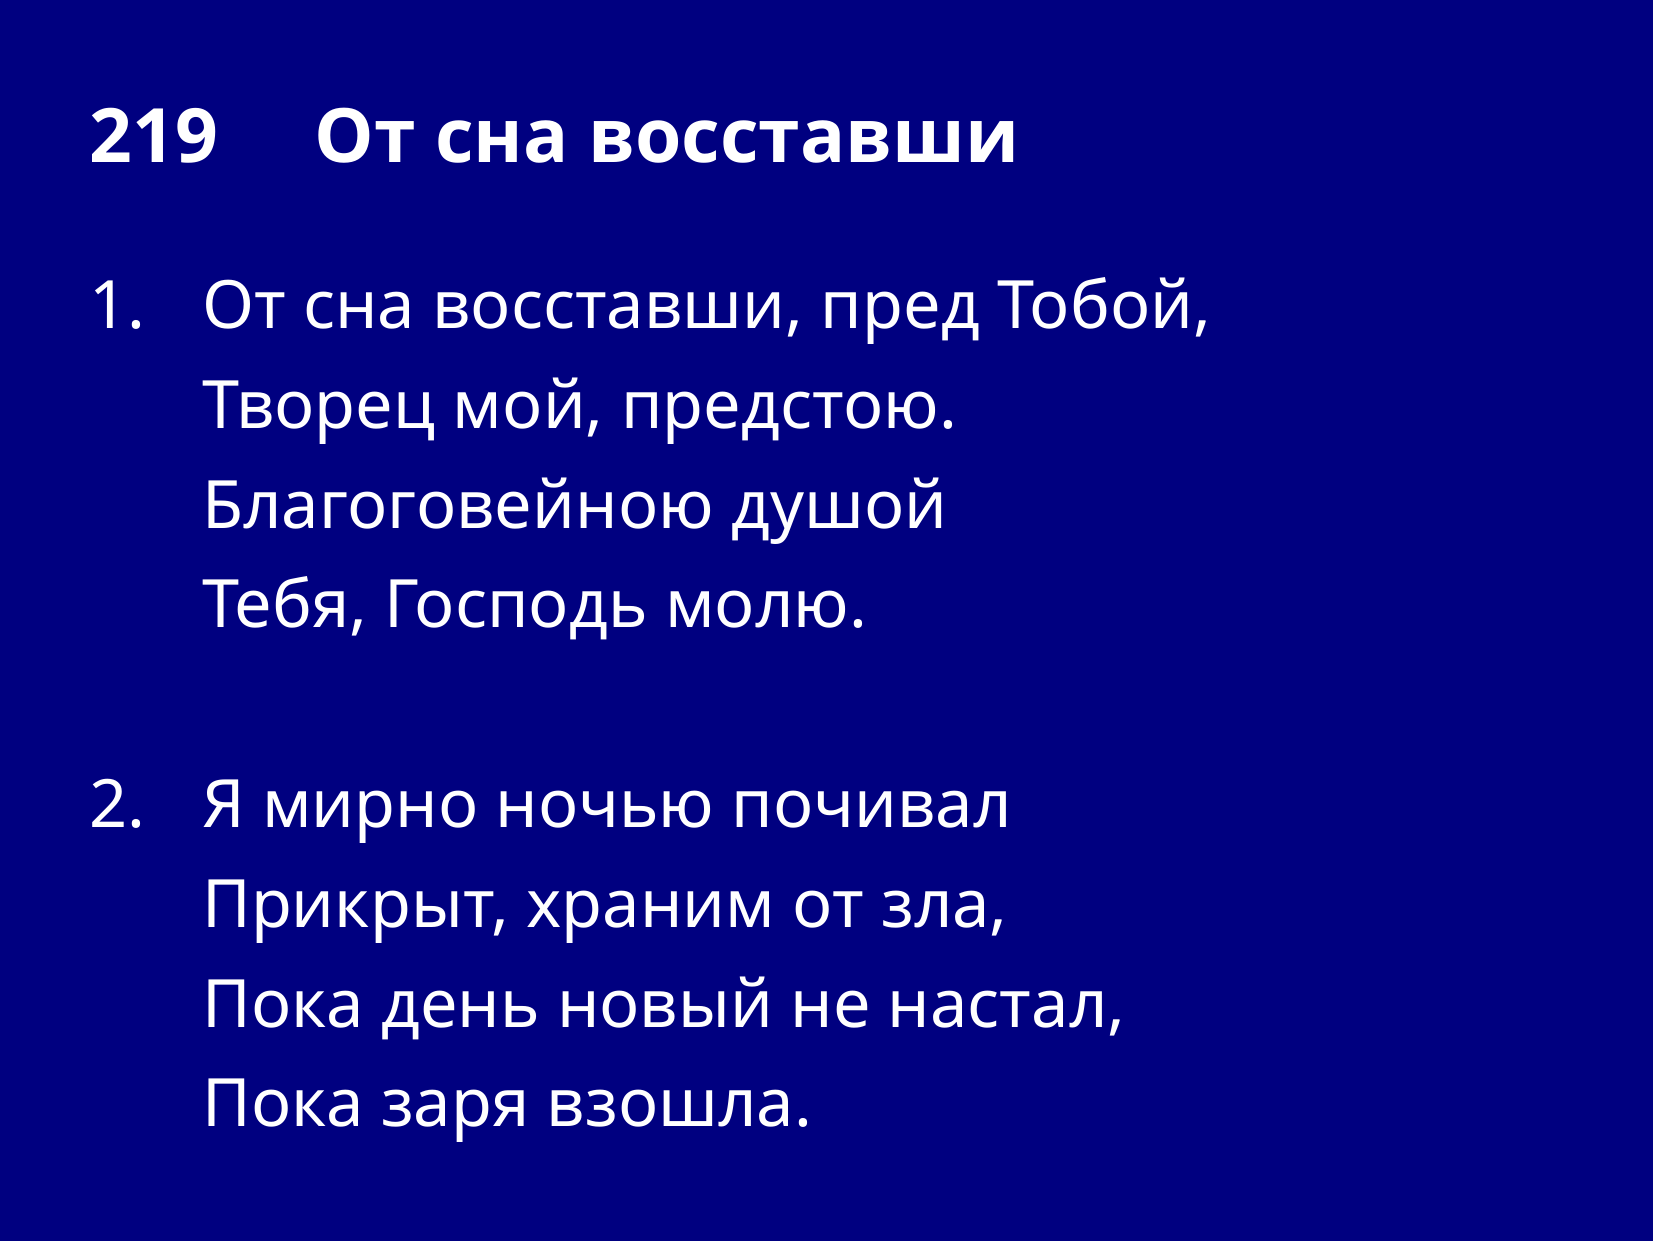

219	От сна восставши
1.	От сна восставши, пред Тобой,
	Творец мой, предстою.
	Благоговейною душой
	Тебя, Господь молю.
2.	Я мирно ночью почивал
	Прикрыт, храним от зла,
	Пока день новый не настал,
	Пока заря взошла.